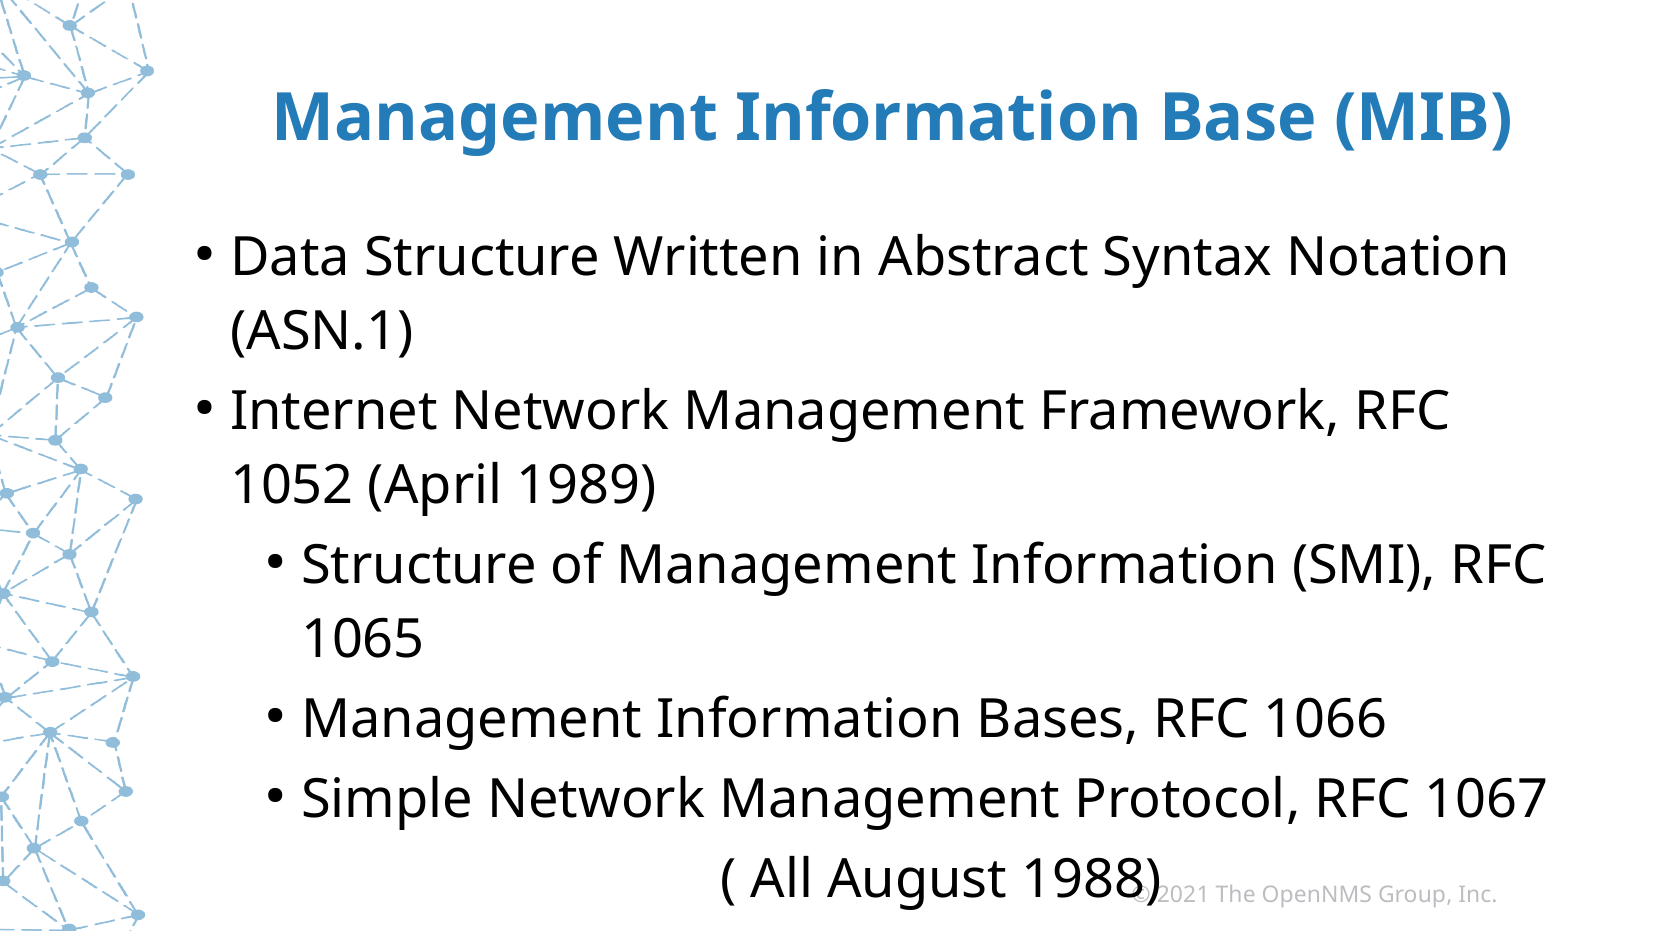

# Management Information Base (MIB)
Data Structure Written in Abstract Syntax Notation (ASN.1)
Internet Network Management Framework, RFC 1052 (April 1989)
Structure of Management Information (SMI), RFC 1065
Management Information Bases, RFC 1066
Simple Network Management Protocol, RFC 1067
 ( All August 1988)